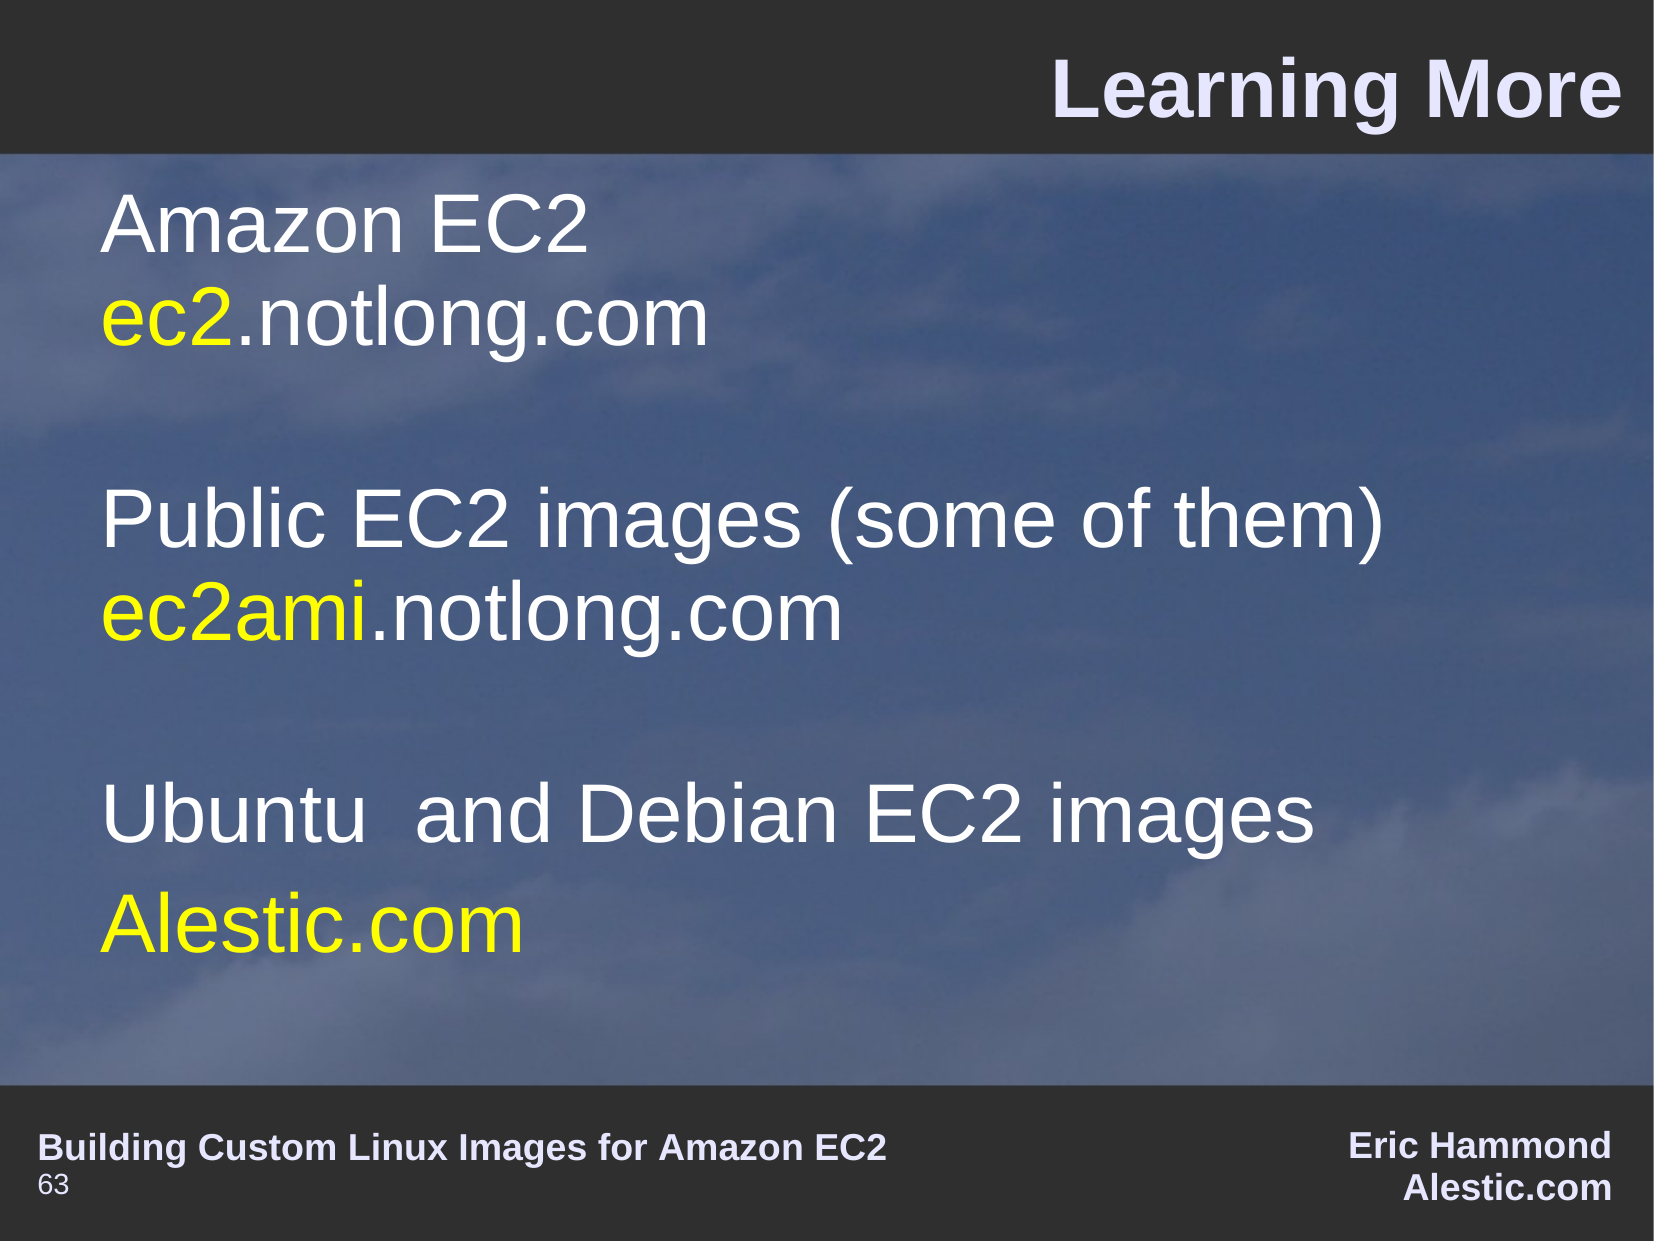

# Learning More
Amazon EC2
ec2.notlong.com
Public EC2 images (some of them)
ec2ami.notlong.com
Ubuntu and Debian EC2 images
Alestic.com
63
Eric Hammond
Alestic.com